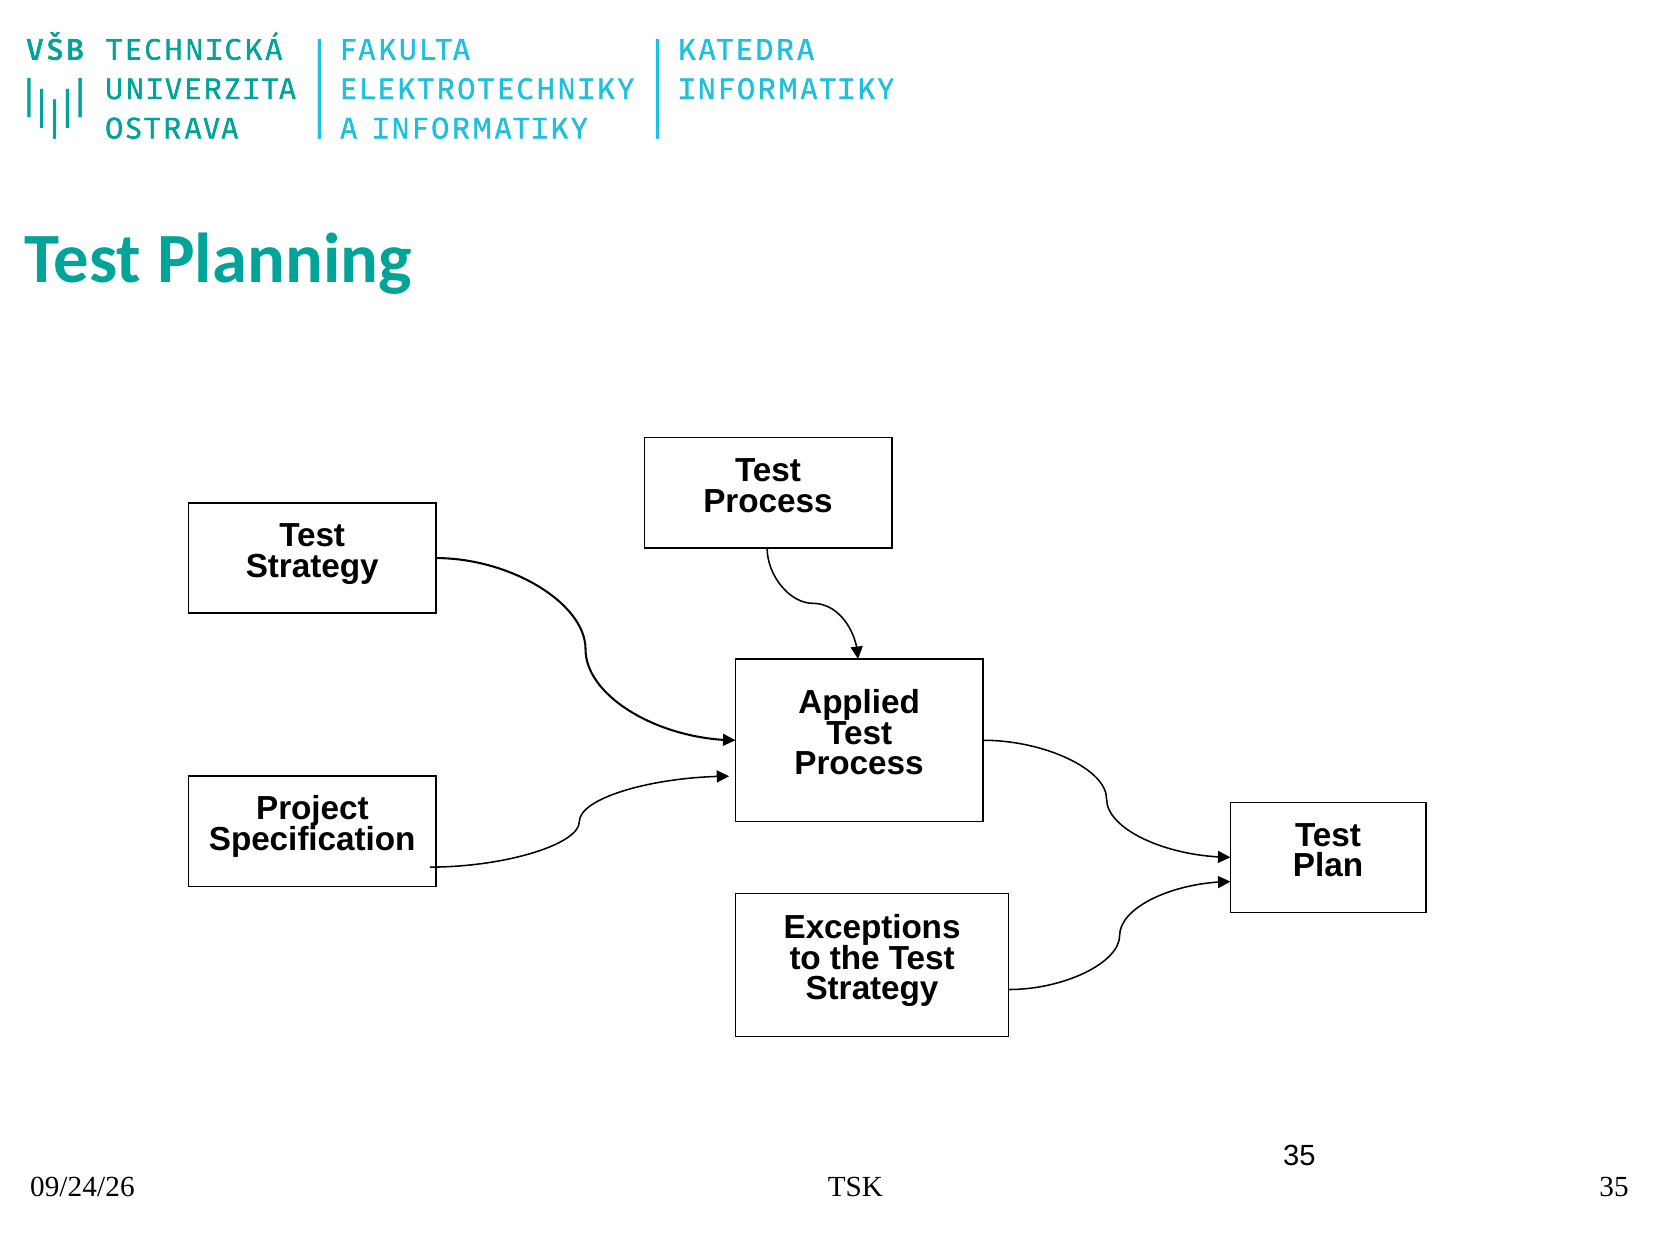

# Test Planning
Test
Process
Test
Strategy
Applied
Test
Process
Project
Specification
Test
Plan
Exceptions
to the Test
Strategy
TSK
35